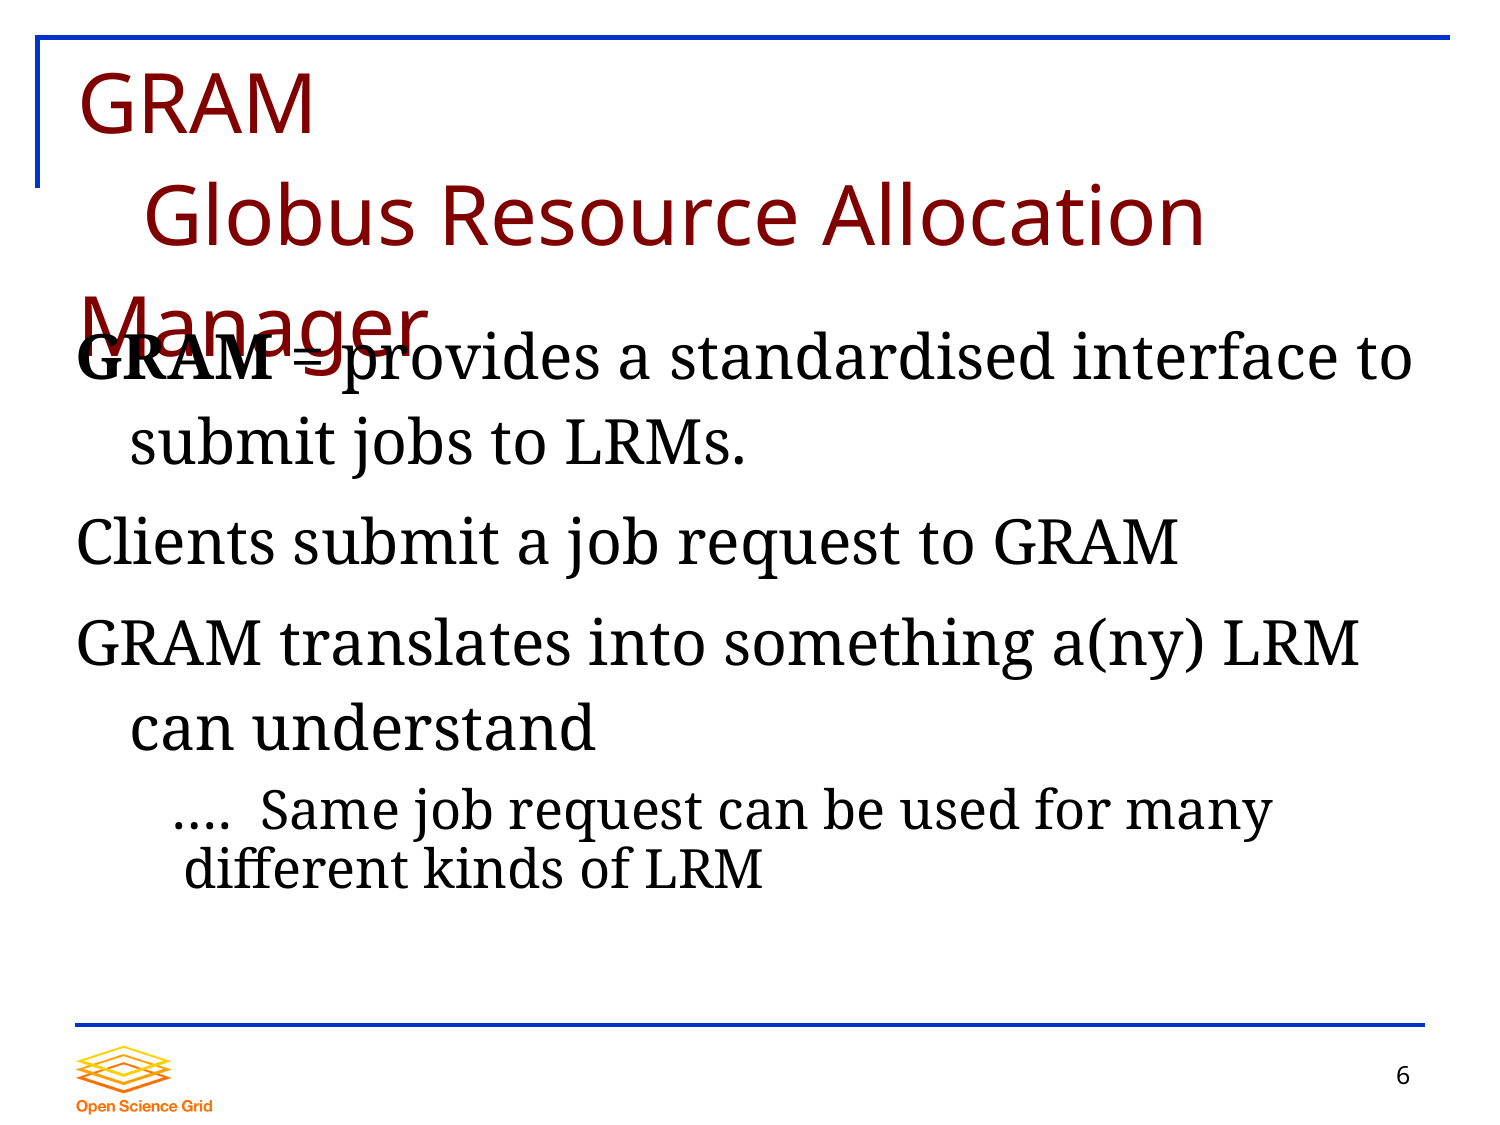

# GRAM Globus Resource Allocation Manager
GRAM = provides a standardised interface to submit jobs to LRMs.
Clients submit a job request to GRAM
GRAM translates into something a(ny) LRM can understand
 …. Same job request can be used for many different kinds of LRM
6